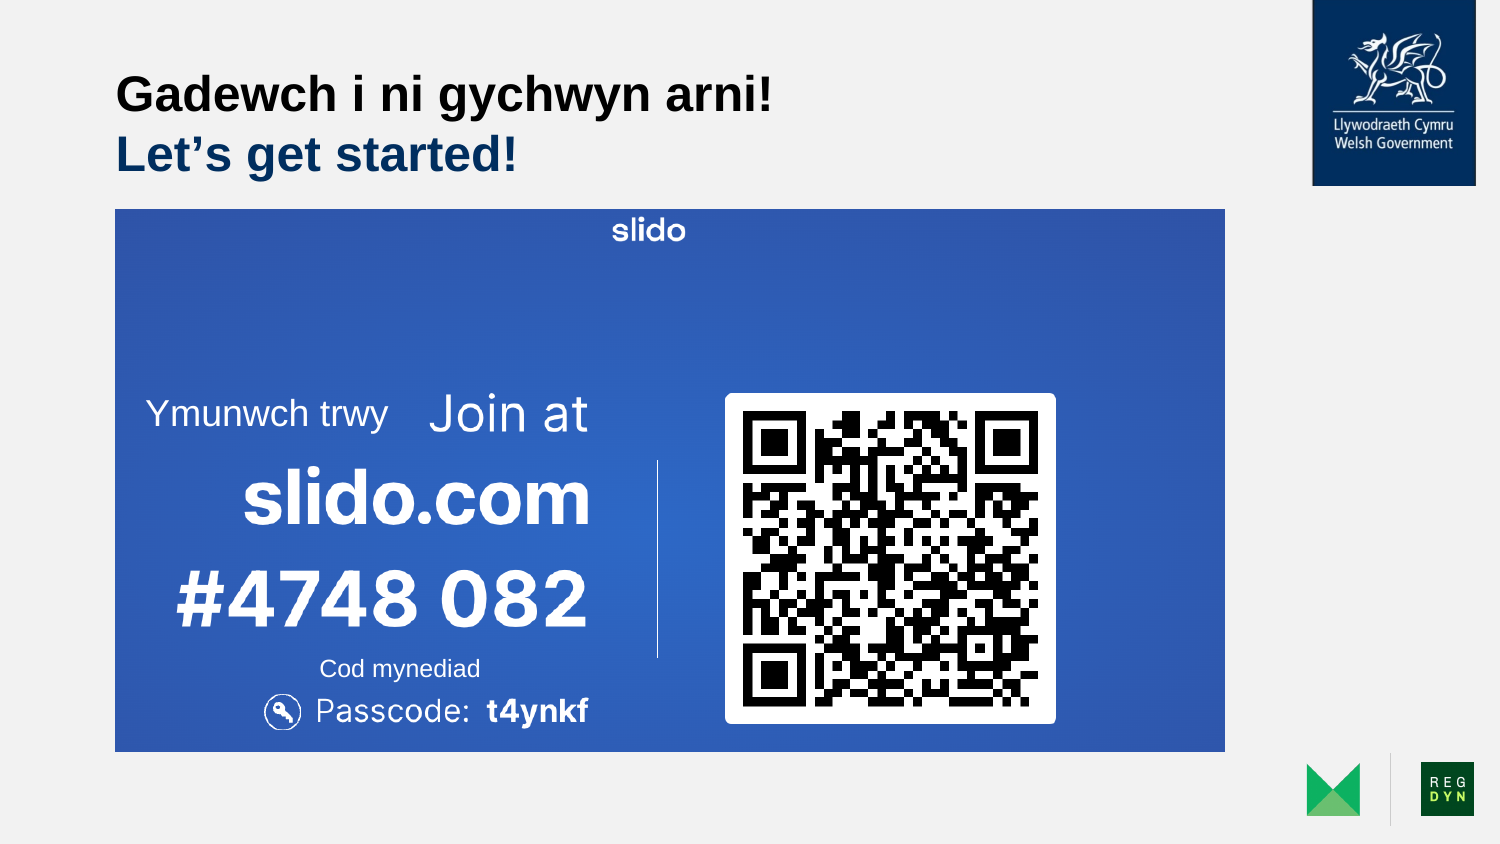

# Gadewch i ni gychwyn arni! Let’s get started!
Ymunwch trwy
Cod mynediad